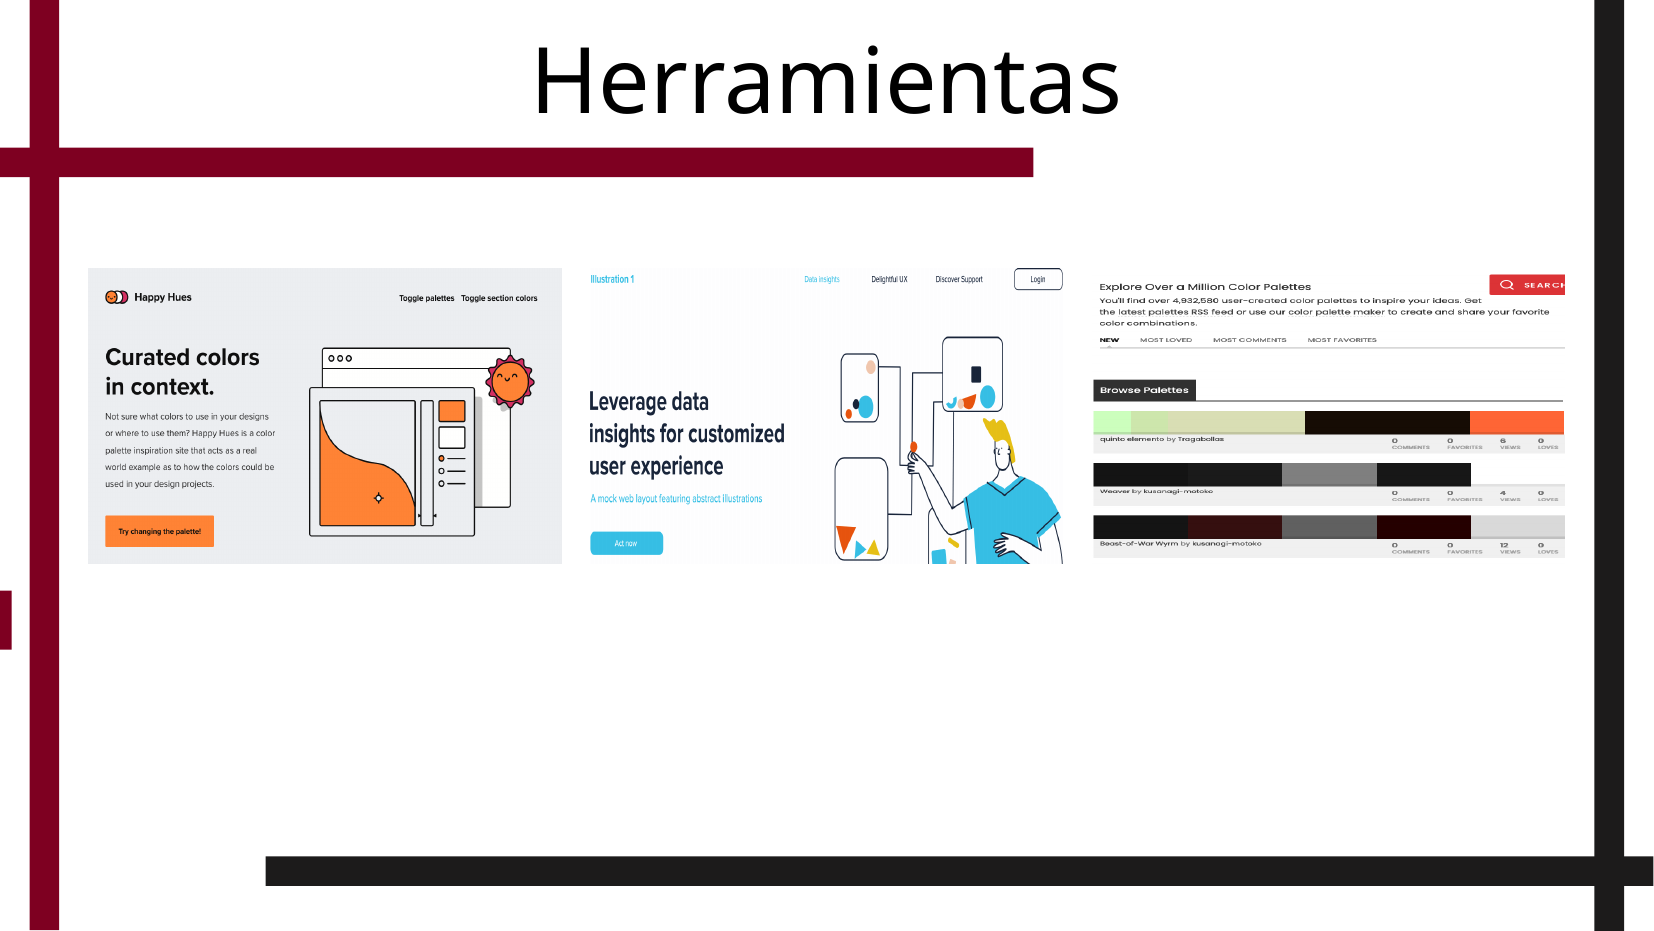

# Herramientas
colourlovers.com
happyhues.co
huemint.com
Fondos de pantalla Plantillas Existentes Plantillas web